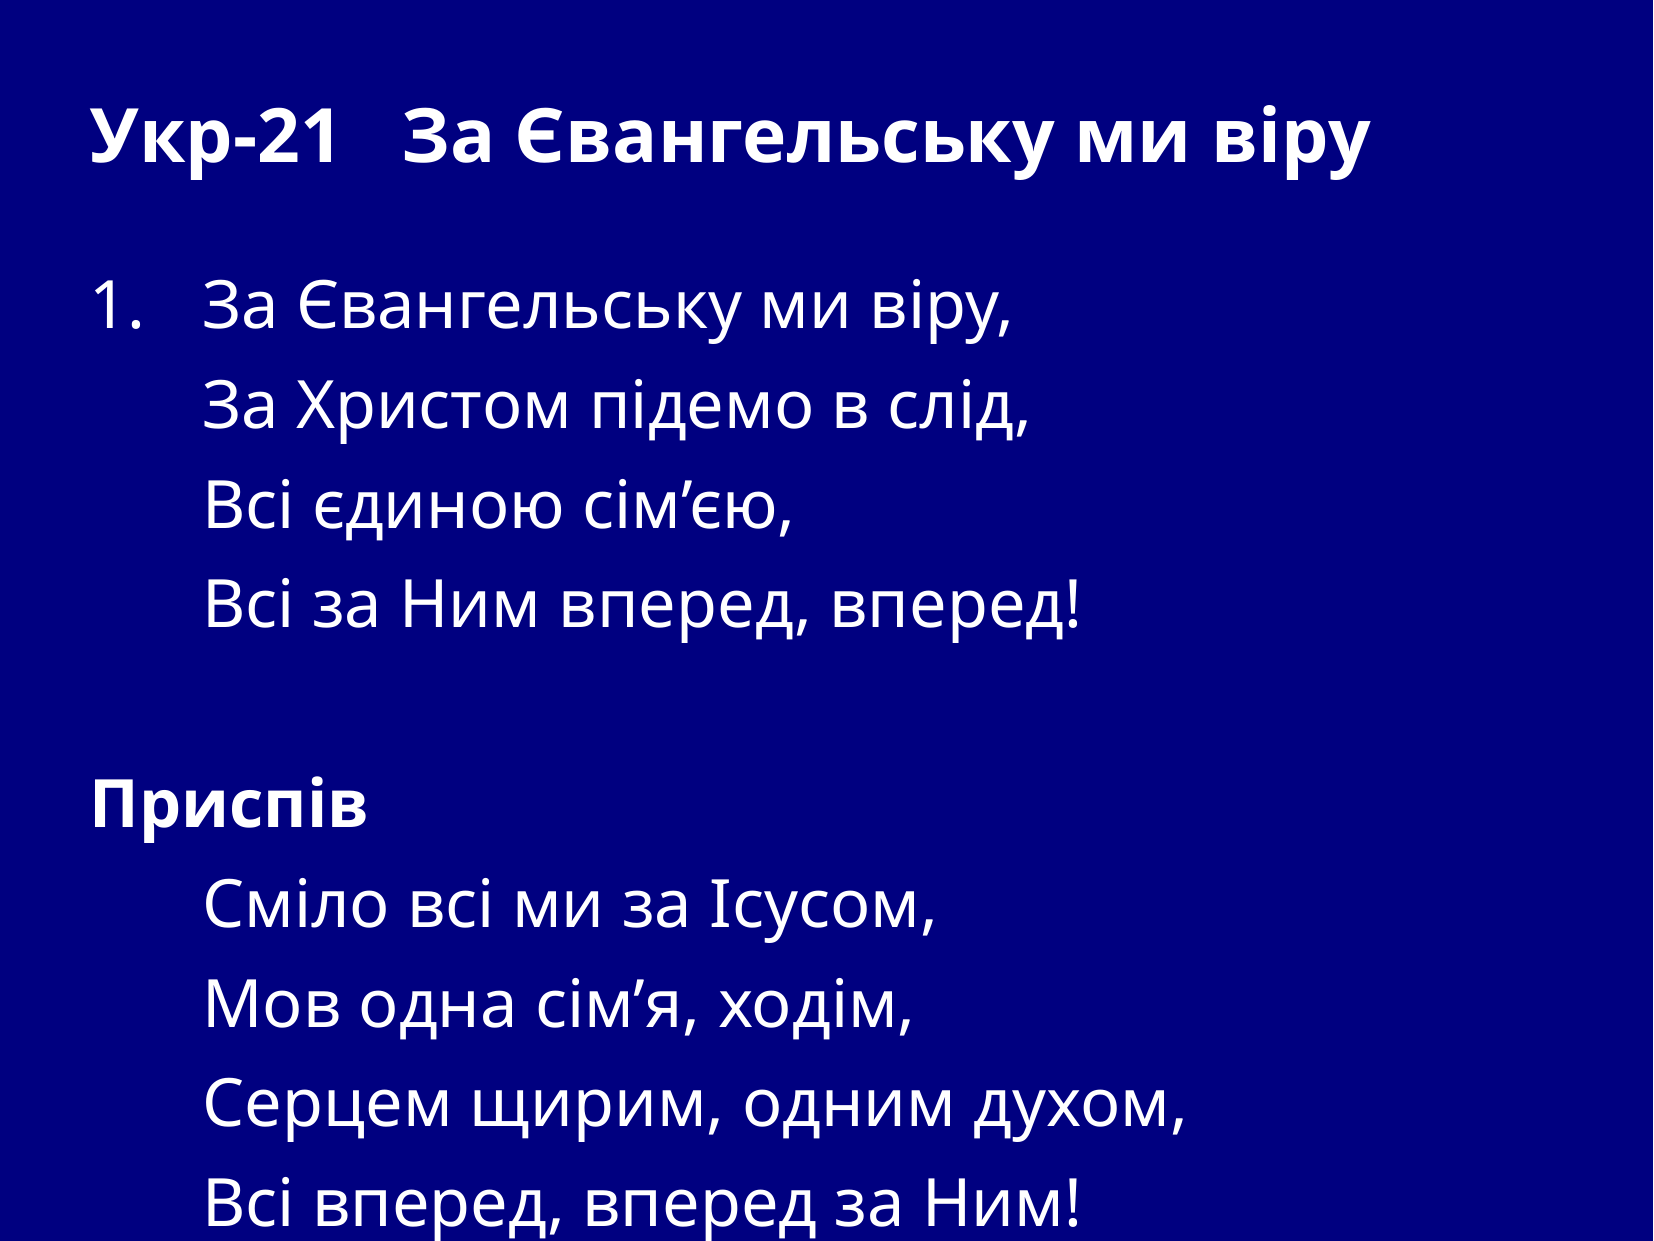

Укр-21 За Євангельську ми віру
1.	За Євангельську ми віру,
	За Христом підемо в слід,
	Всі єдиною сім’єю,
	Всі за Ним вперед, вперед!
Приспів
	Сміло всі ми за Ісусом,
	Мов одна сім’я, ходім,
	Серцем щирим, одним духом,
	Всі вперед, вперед за Ним!